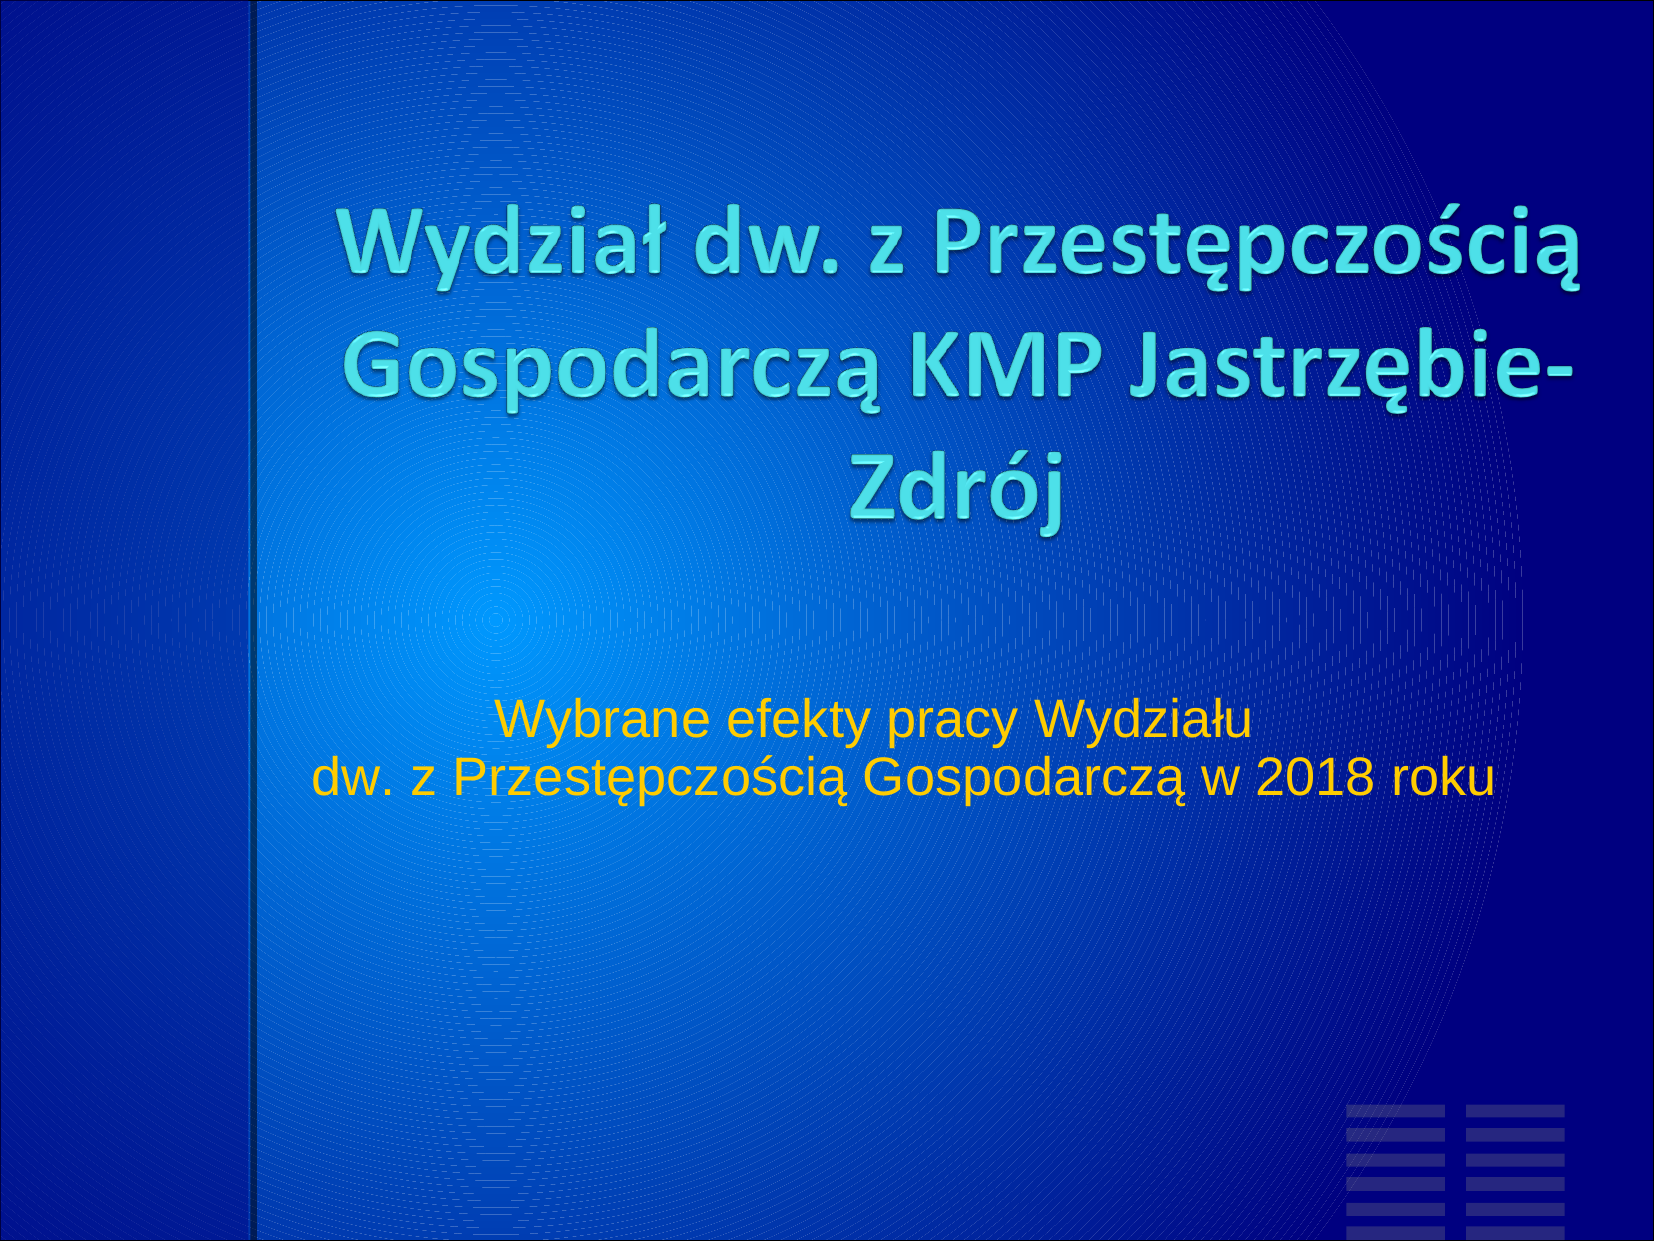

Wybrane efekty pracy Wydziału dw. z Przestępczością Gospodarczą w 2018 roku